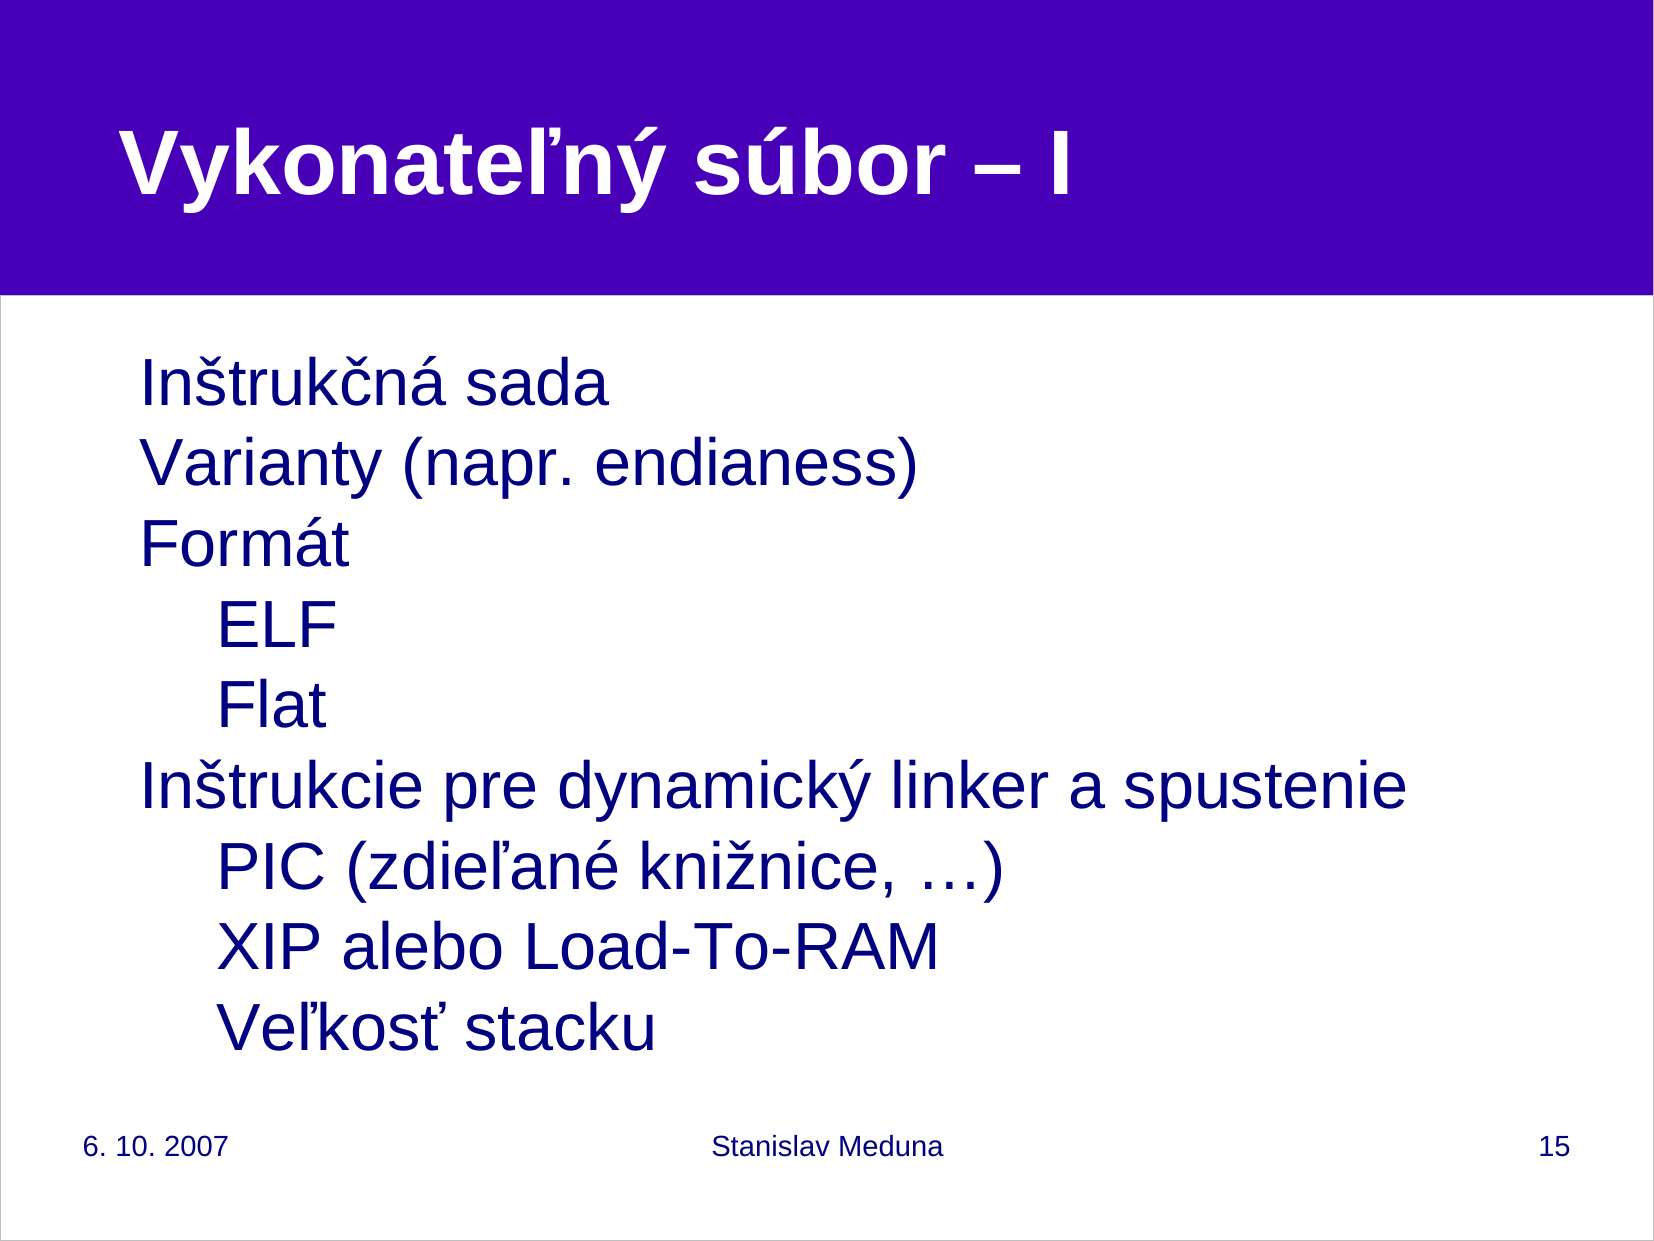

# Vykonateľný súbor – I
Inštrukčná sada
Varianty (napr. endianess)
Formát
ELF
Flat
Inštrukcie pre dynamický linker a spustenie
PIC (zdieľané knižnice, …)
XIP alebo Load-To-RAM
Veľkosť stacku
6. 10. 2007
Stanislav Meduna
15